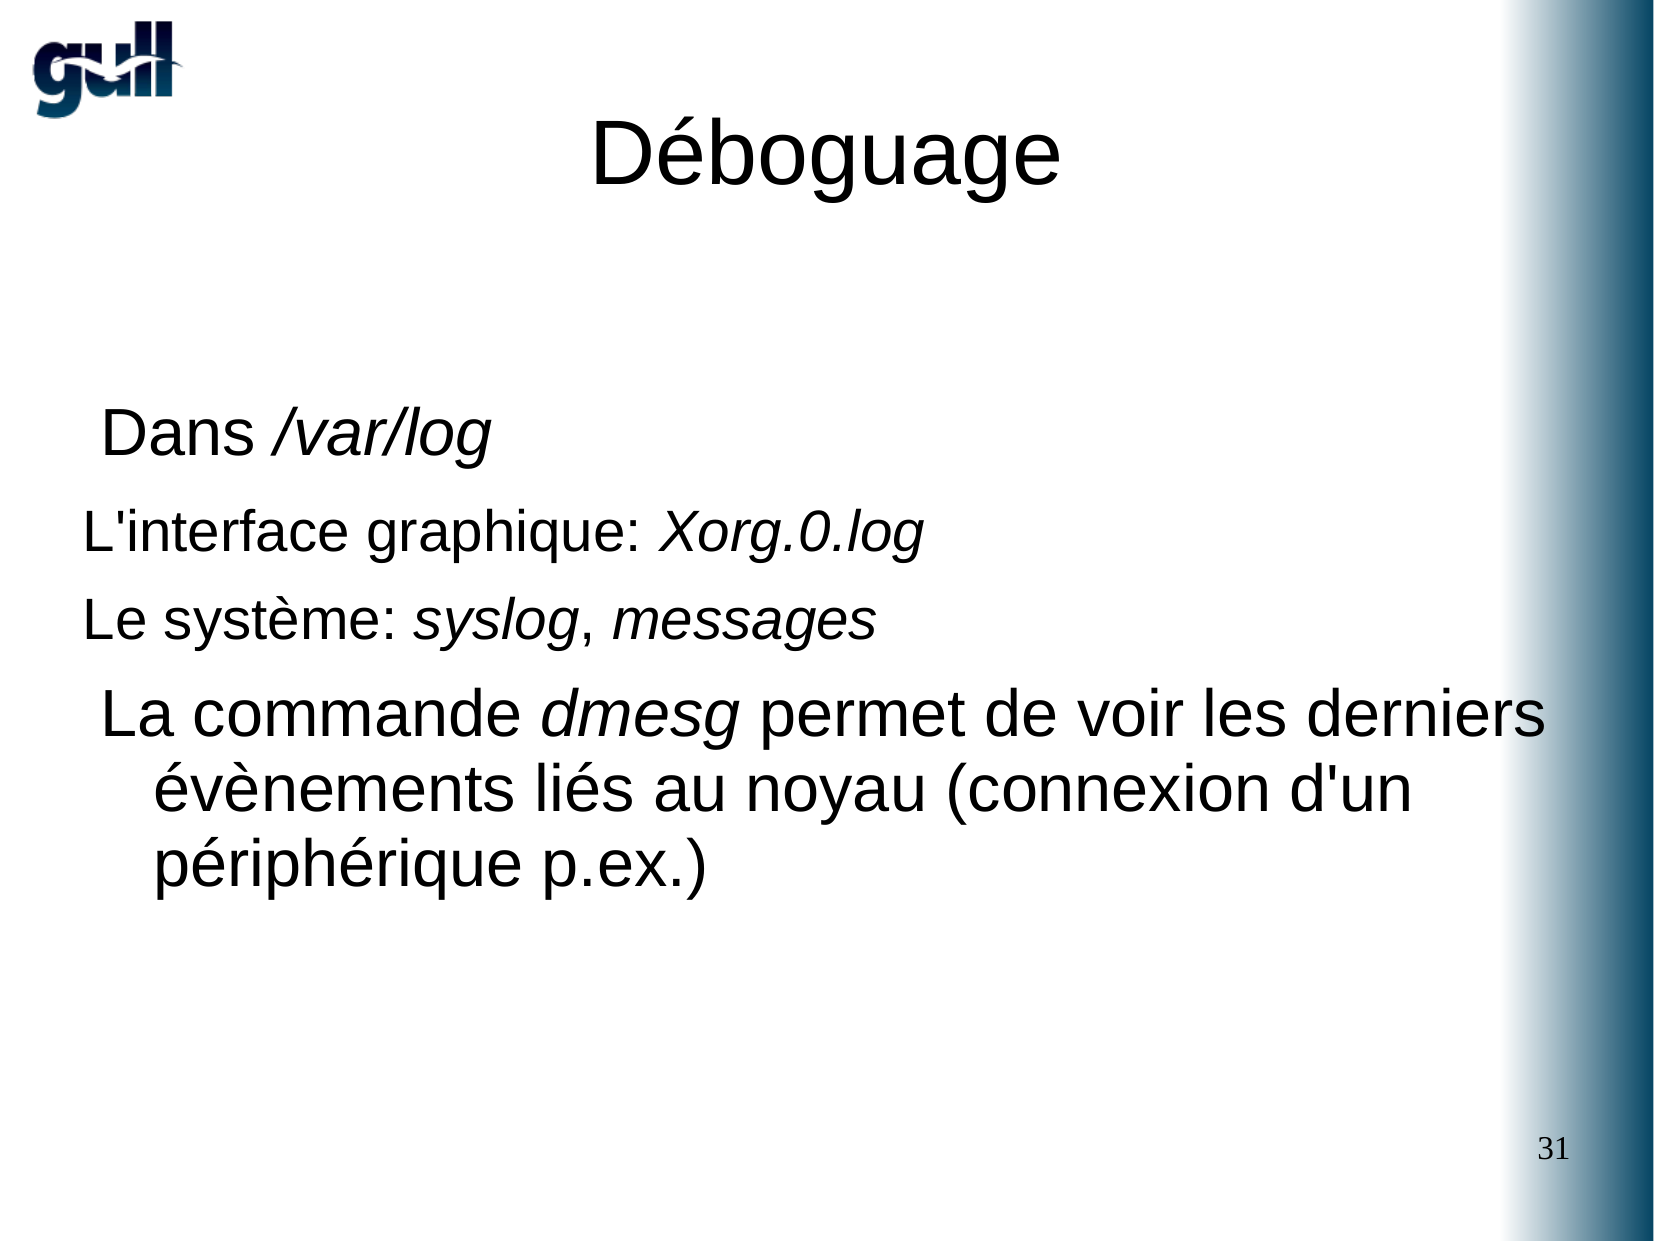

# Déboguage
Dans /var/log
L'interface graphique: Xorg.0.log
Le système: syslog, messages
La commande dmesg permet de voir les derniers évènements liés au noyau (connexion d'un périphérique p.ex.)
31